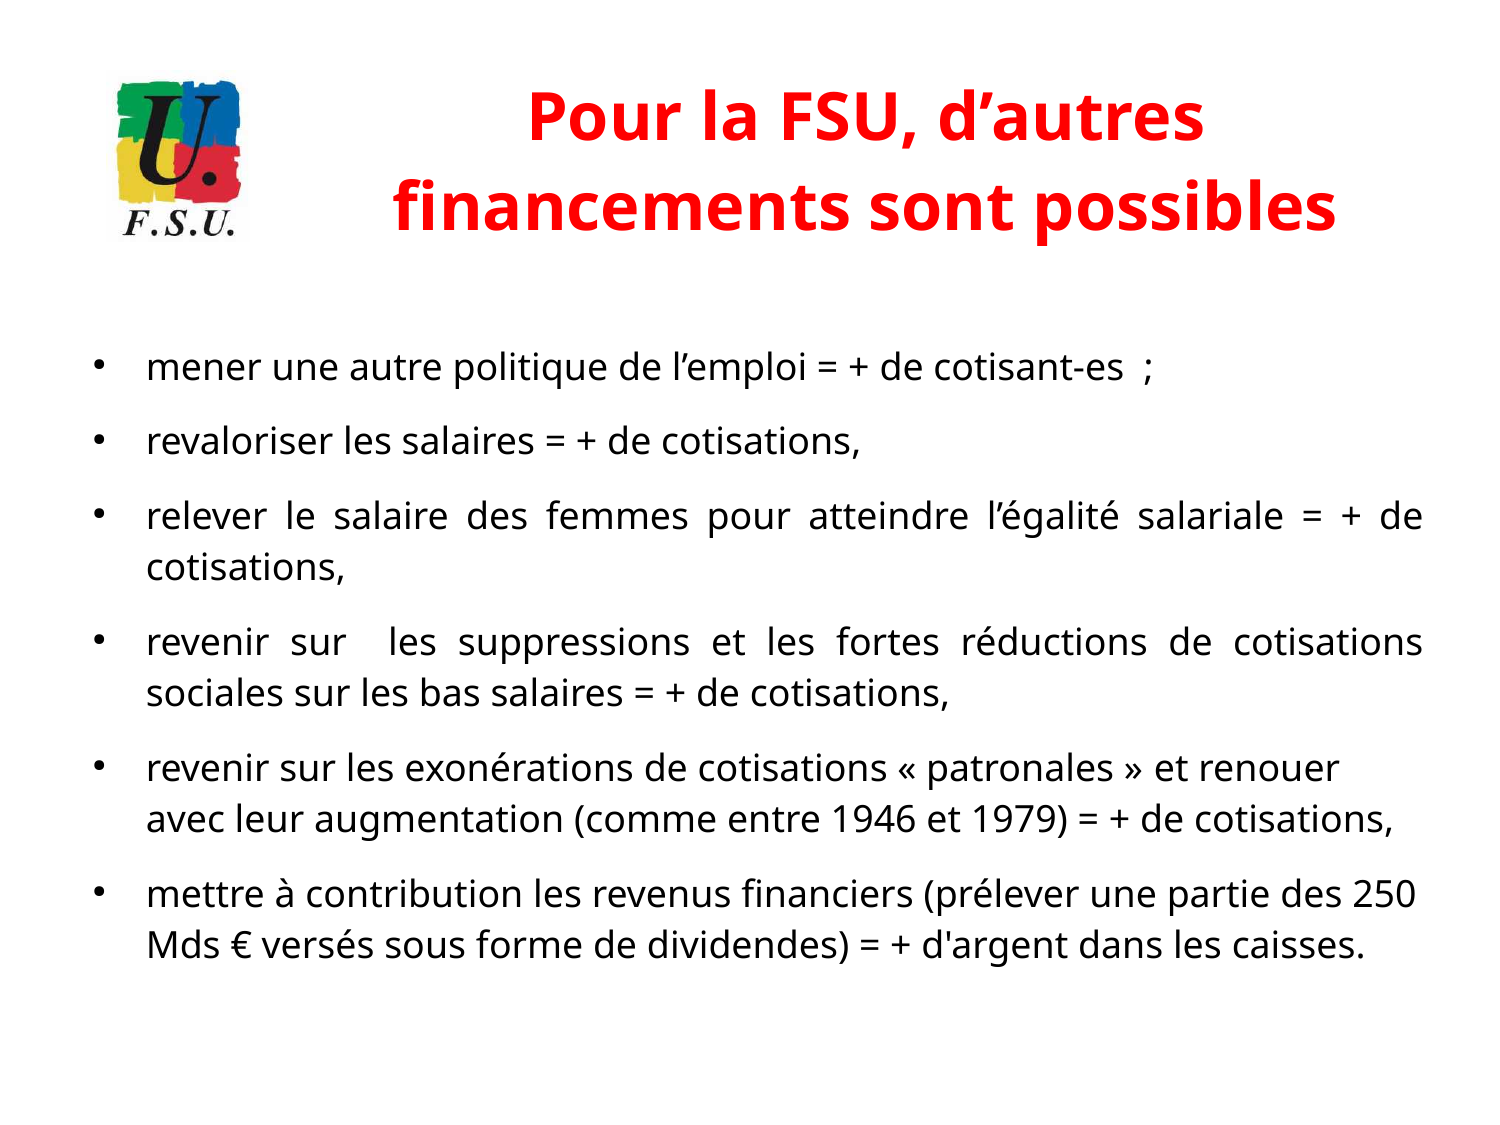

# Pour la FSU, d’autres financements sont possibles
mener une autre politique de l’emploi = + de cotisant-es  ;
revaloriser les salaires = + de cotisations,
relever le salaire des femmes pour atteindre l’égalité salariale = + de cotisations,
revenir sur les suppressions et les fortes réductions de cotisations sociales sur les bas salaires = + de cotisations,
revenir sur les exonérations de cotisations « patronales » et renouer avec leur augmentation (comme entre 1946 et 1979) = + de cotisations,
mettre à contribution les revenus financiers (prélever une partie des 250 Mds € versés sous forme de dividendes) = + d'argent dans les caisses.